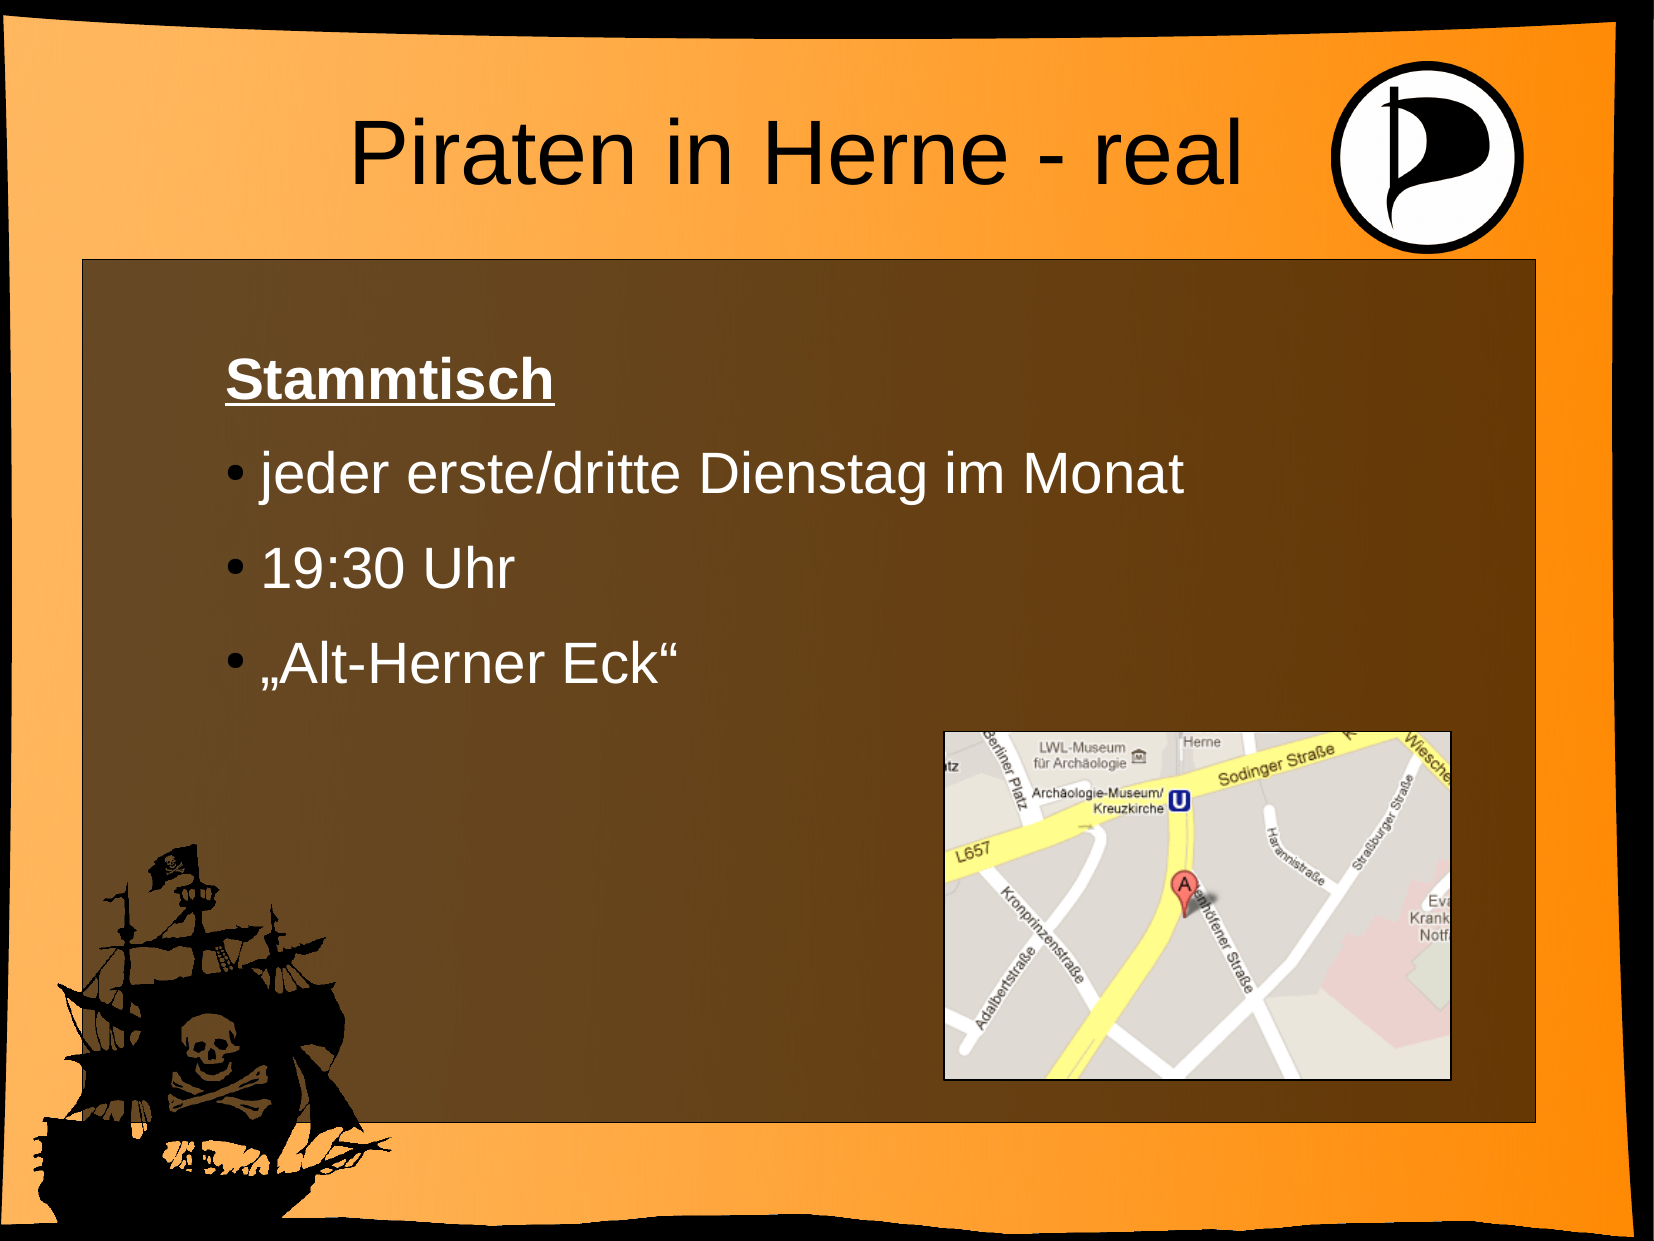

# Piraten in Herne - real
Stammtisch
jeder erste/dritte Dienstag im Monat
19:30 Uhr
„Alt-Herner Eck“